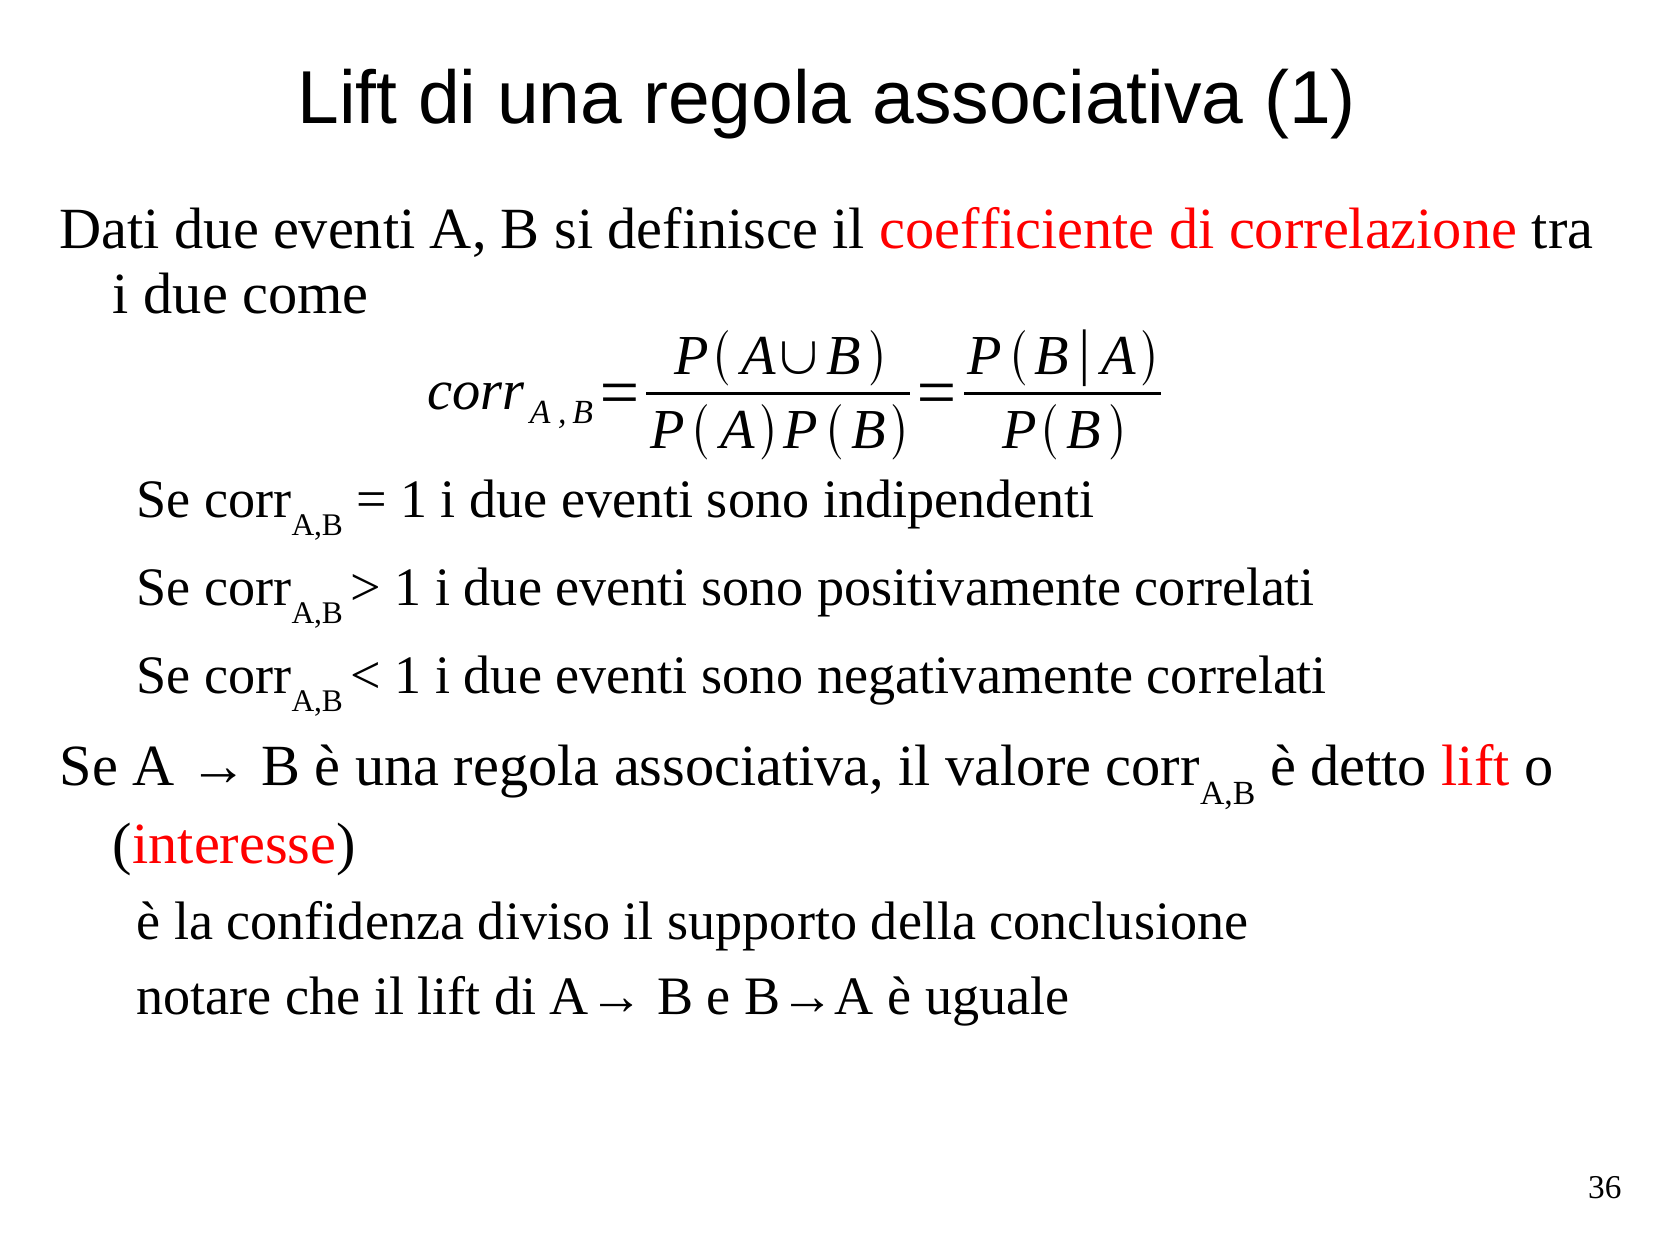

# Lift di una regola associativa (1)
Dati due eventi A, B si definisce il coefficiente di correlazione tra i due come
Se corrA,B = 1 i due eventi sono indipendenti
Se corrA,B > 1 i due eventi sono positivamente correlati
Se corrA,B < 1 i due eventi sono negativamente correlati
Se A → B è una regola associativa, il valore corrA,B è detto lift o (interesse)
è la confidenza diviso il supporto della conclusione
notare che il lift di A→ B e B→A è uguale